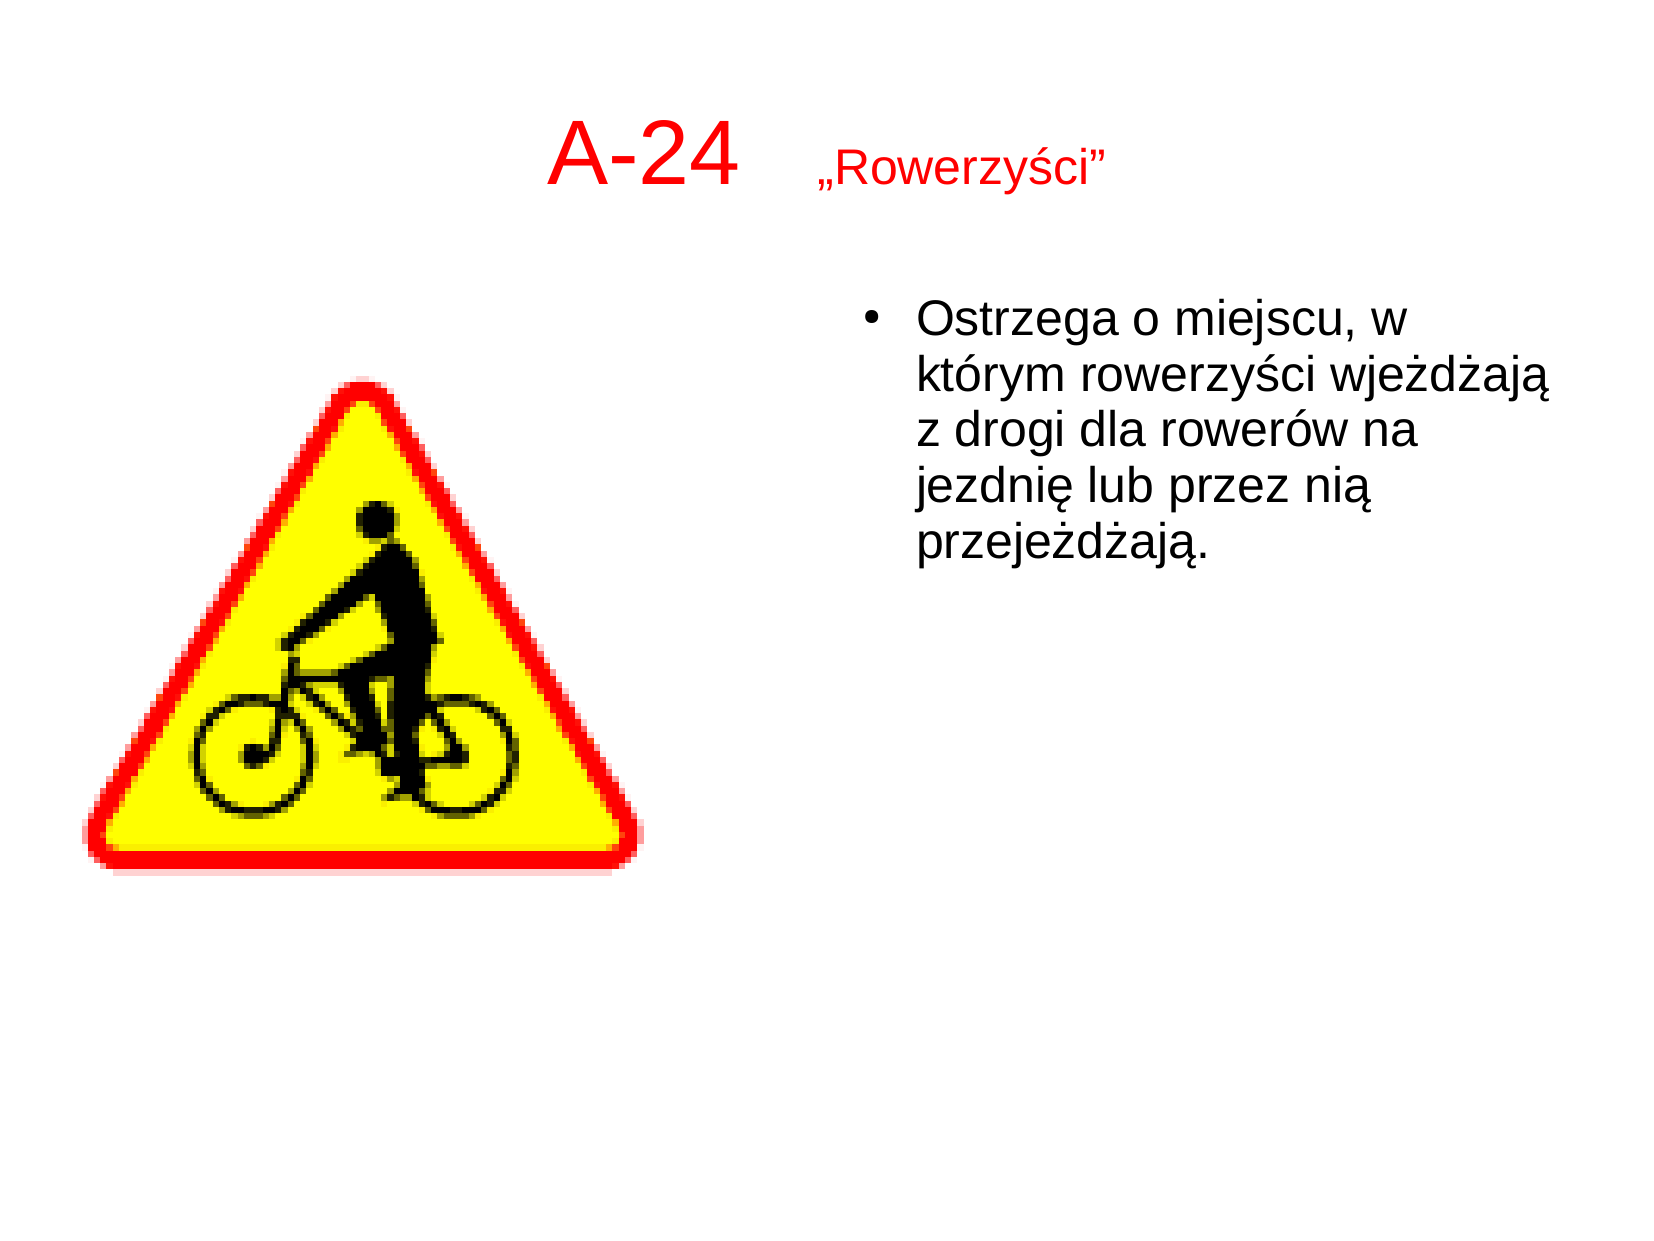

# A-24 „Rowerzyści”
Ostrzega o miejscu, w którym rowerzyści wjeżdżają z drogi dla rowerów na jezdnię lub przez nią przejeżdżają.